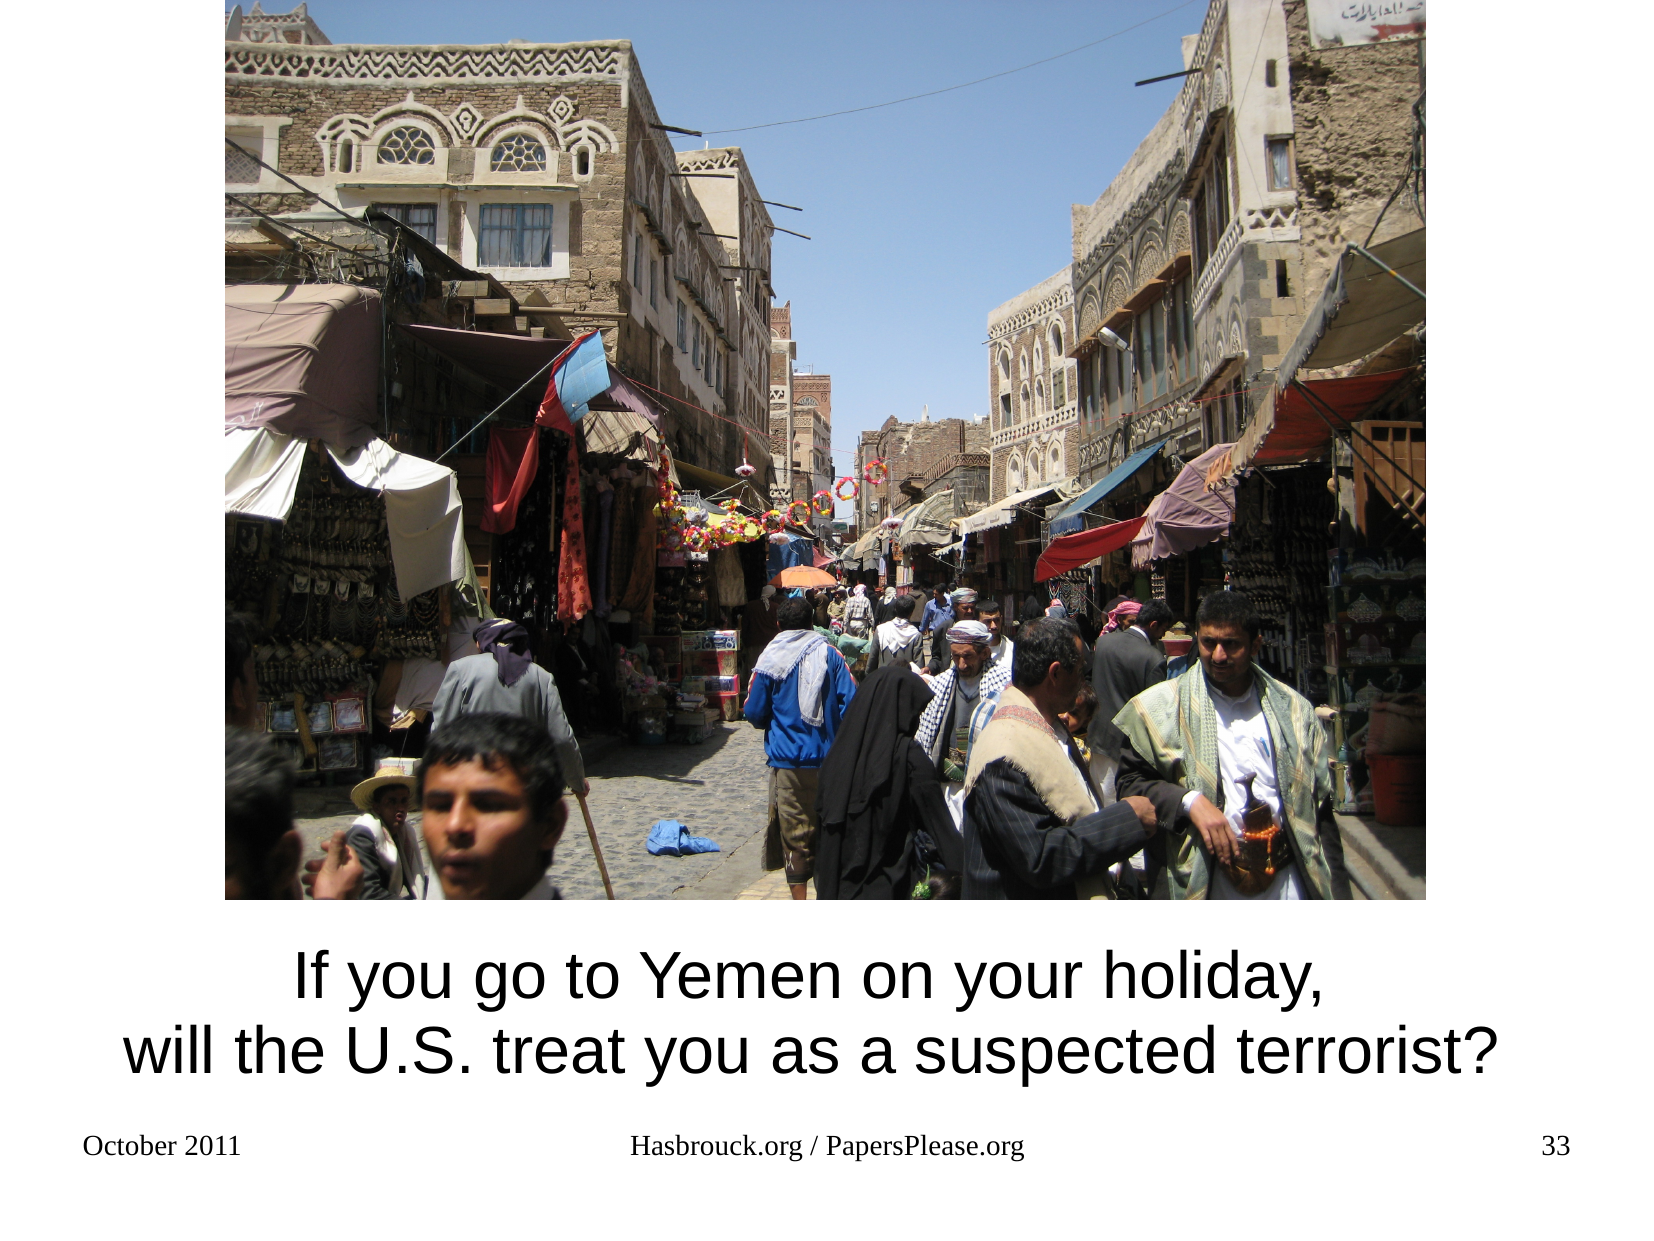

# If you go to Yemen on your holiday,
will the U.S. treat you as a suspected terrorist?
October 2011
Hasbrouck.org / PapersPlease.org
33